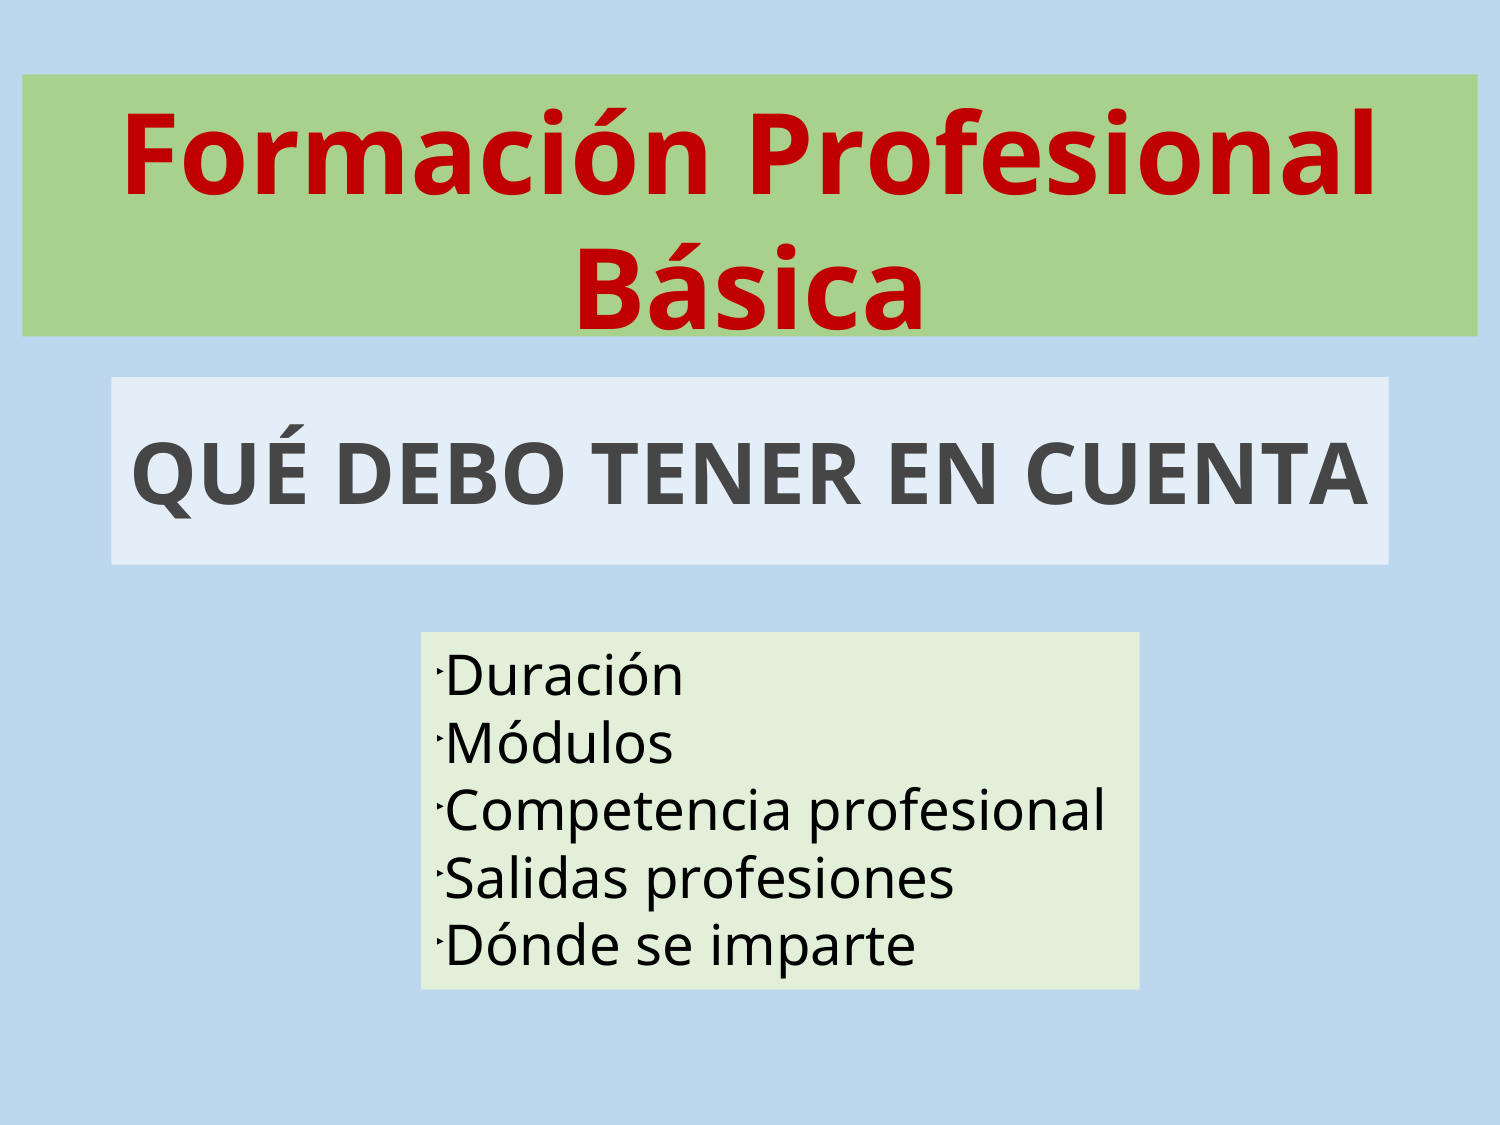

Formación Profesional Básica
QUÉ DEBO TENER EN CUENTA
Duración
Módulos
Competencia profesional
Salidas profesiones
Dónde se imparte